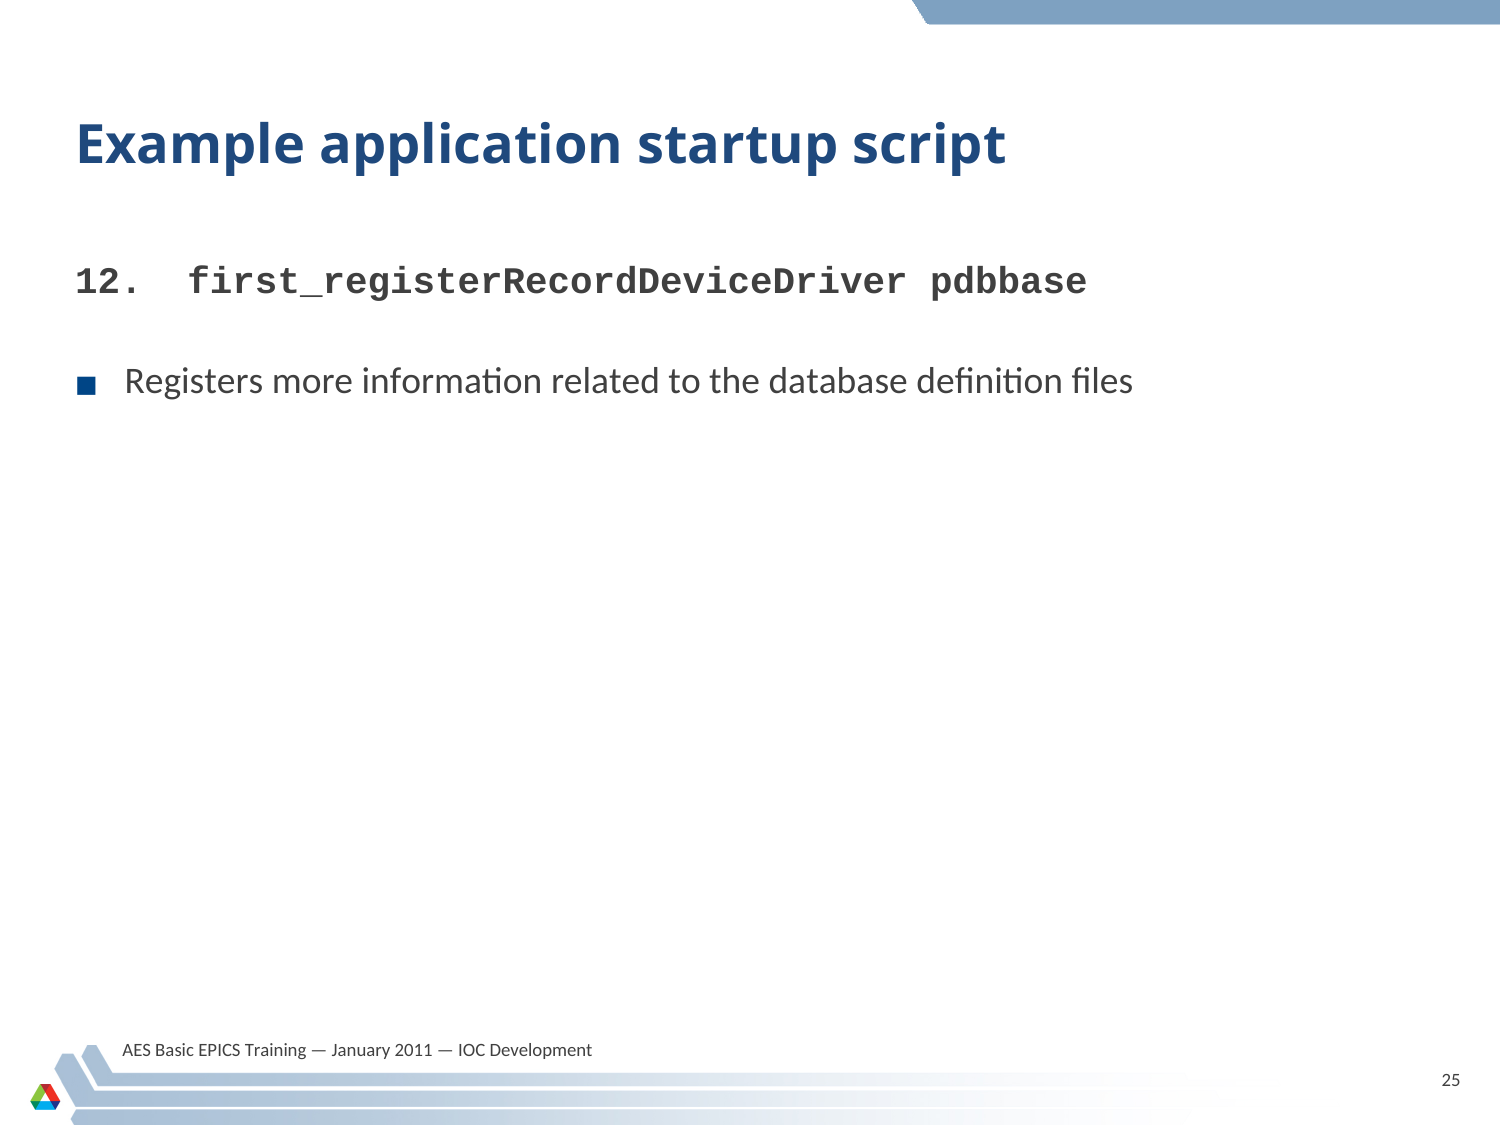

# Example application startup script
12. first_registerRecordDeviceDriver pdbbase
Registers more information related to the database definition files
AES Basic EPICS Training — January 2011 — IOC Development
25